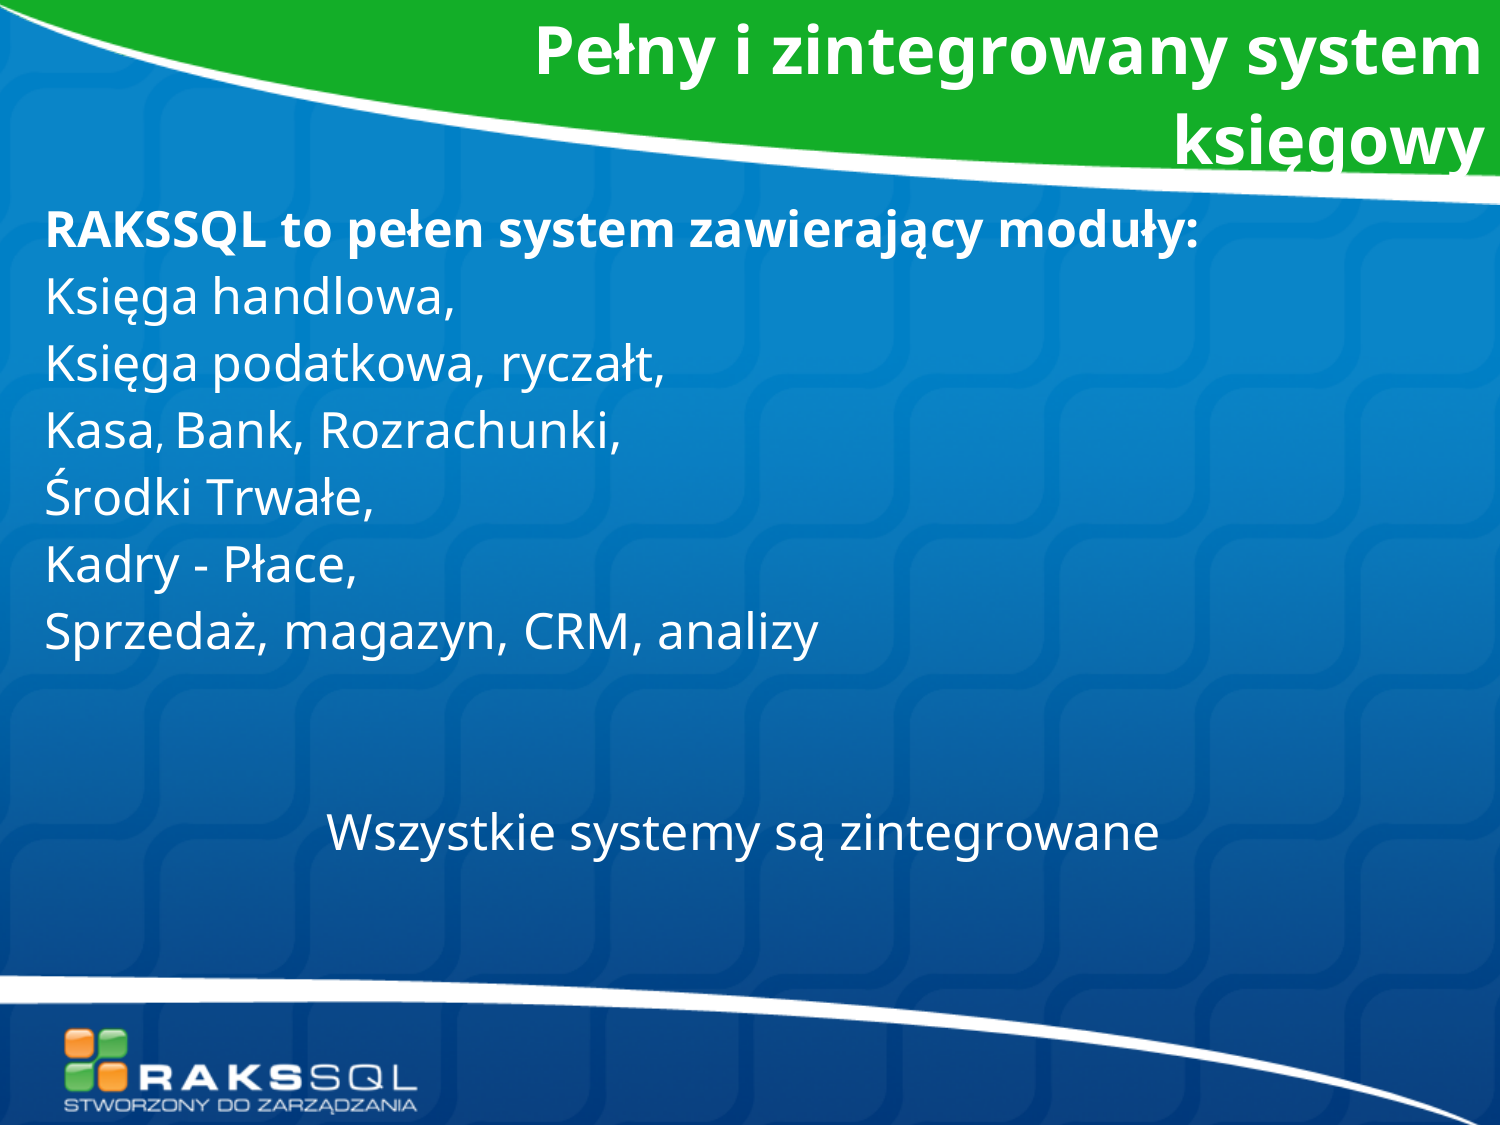

# Pełny i zintegrowany system księgowy
RAKSSQL to pełen system zawierający moduły:
Księga handlowa,
Księga podatkowa, ryczałt,
Kasa, Bank, Rozrachunki,
Środki Trwałe,
Kadry - Płace,
Sprzedaż, magazyn, CRM, analizy
Wszystkie systemy są zintegrowane
INTERSYSTEM Warszawa 22 846 2084